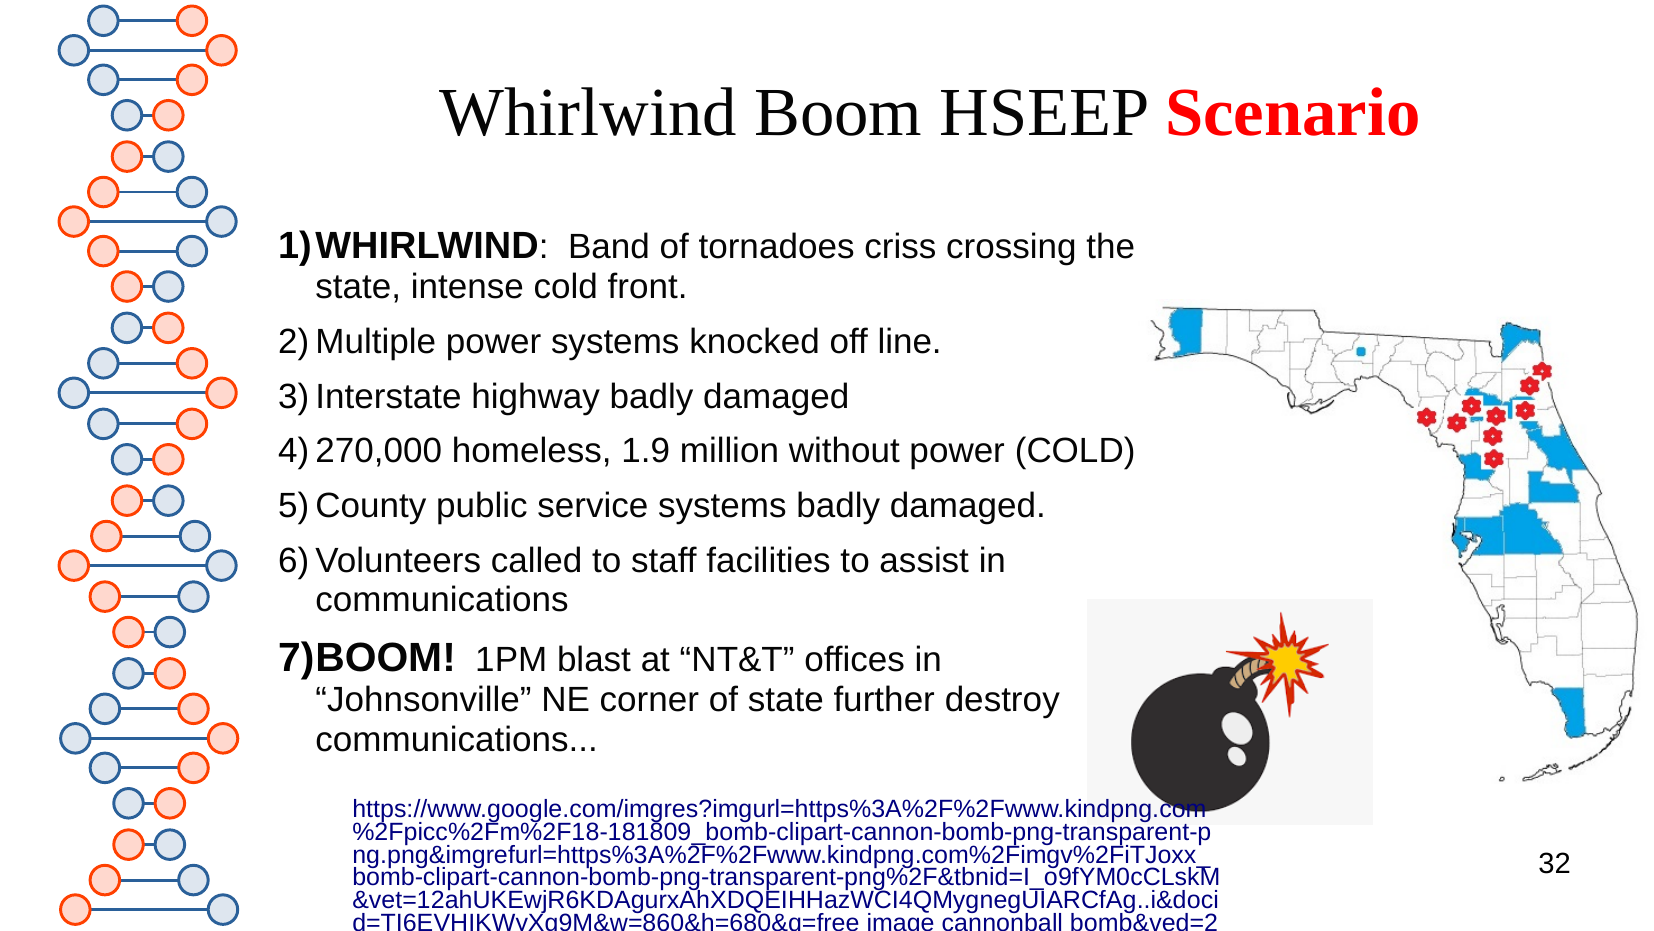

# Whirlwind Boom HSEEP Scenario
WHIRLWIND: Band of tornadoes criss crossing the state, intense cold front.
Multiple power systems knocked off line.
Interstate highway badly damaged
270,000 homeless, 1.9 million without power (COLD)
County public service systems badly damaged.
Volunteers called to staff facilities to assist in communications
BOOM! 1PM blast at “NT&T” offices in “Johnsonville” NE corner of state further destroy communications...
https://www.google.com/imgres?imgurl=https%3A%2F%2Fwww.kindpng.com%2Fpicc%2Fm%2F18-181809_bomb-clipart-cannon-bomb-png-transparent-png.png&imgrefurl=https%3A%2F%2Fwww.kindpng.com%2Fimgv%2FiTJoxx_bomb-clipart-cannon-bomb-png-transparent-png%2F&tbnid=I_o9fYM0cCLskM&vet=12ahUKEwjR6KDAgurxAhXDQEIHHazWCI4QMygnegUIARCfAg..i&docid=TI6EVHIKWyXg9M&w=860&h=680&q=free image cannonball bomb&ved=2ahUKEwjR6KDAgurxAhXDQEIHHazWCI4QMygnegUIARCfAg
32